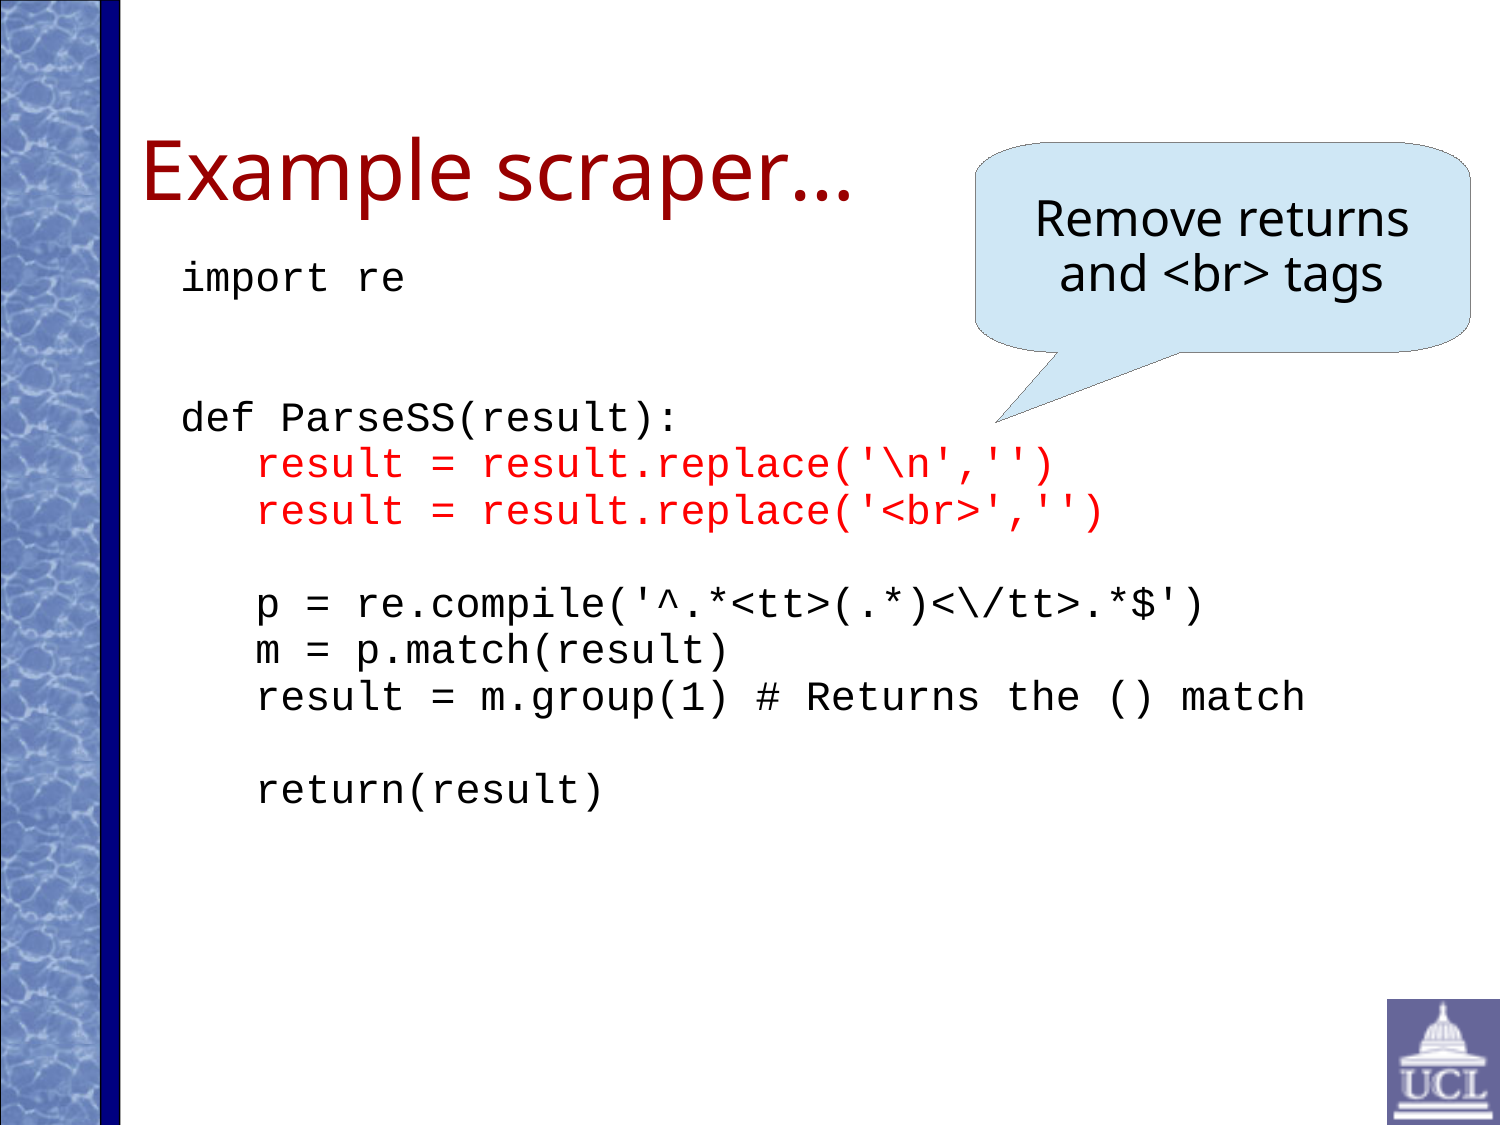

# Example scraper…
Remove returns
and <br> tags
import re
def ParseSS(result):
 result = result.replace('\n','')
 result = result.replace('<br>','')
 p = re.compile('^.*<tt>(.*)<\/tt>.*$')
 m = p.match(result)
 result = m.group(1) # Returns the () match
 return(result)